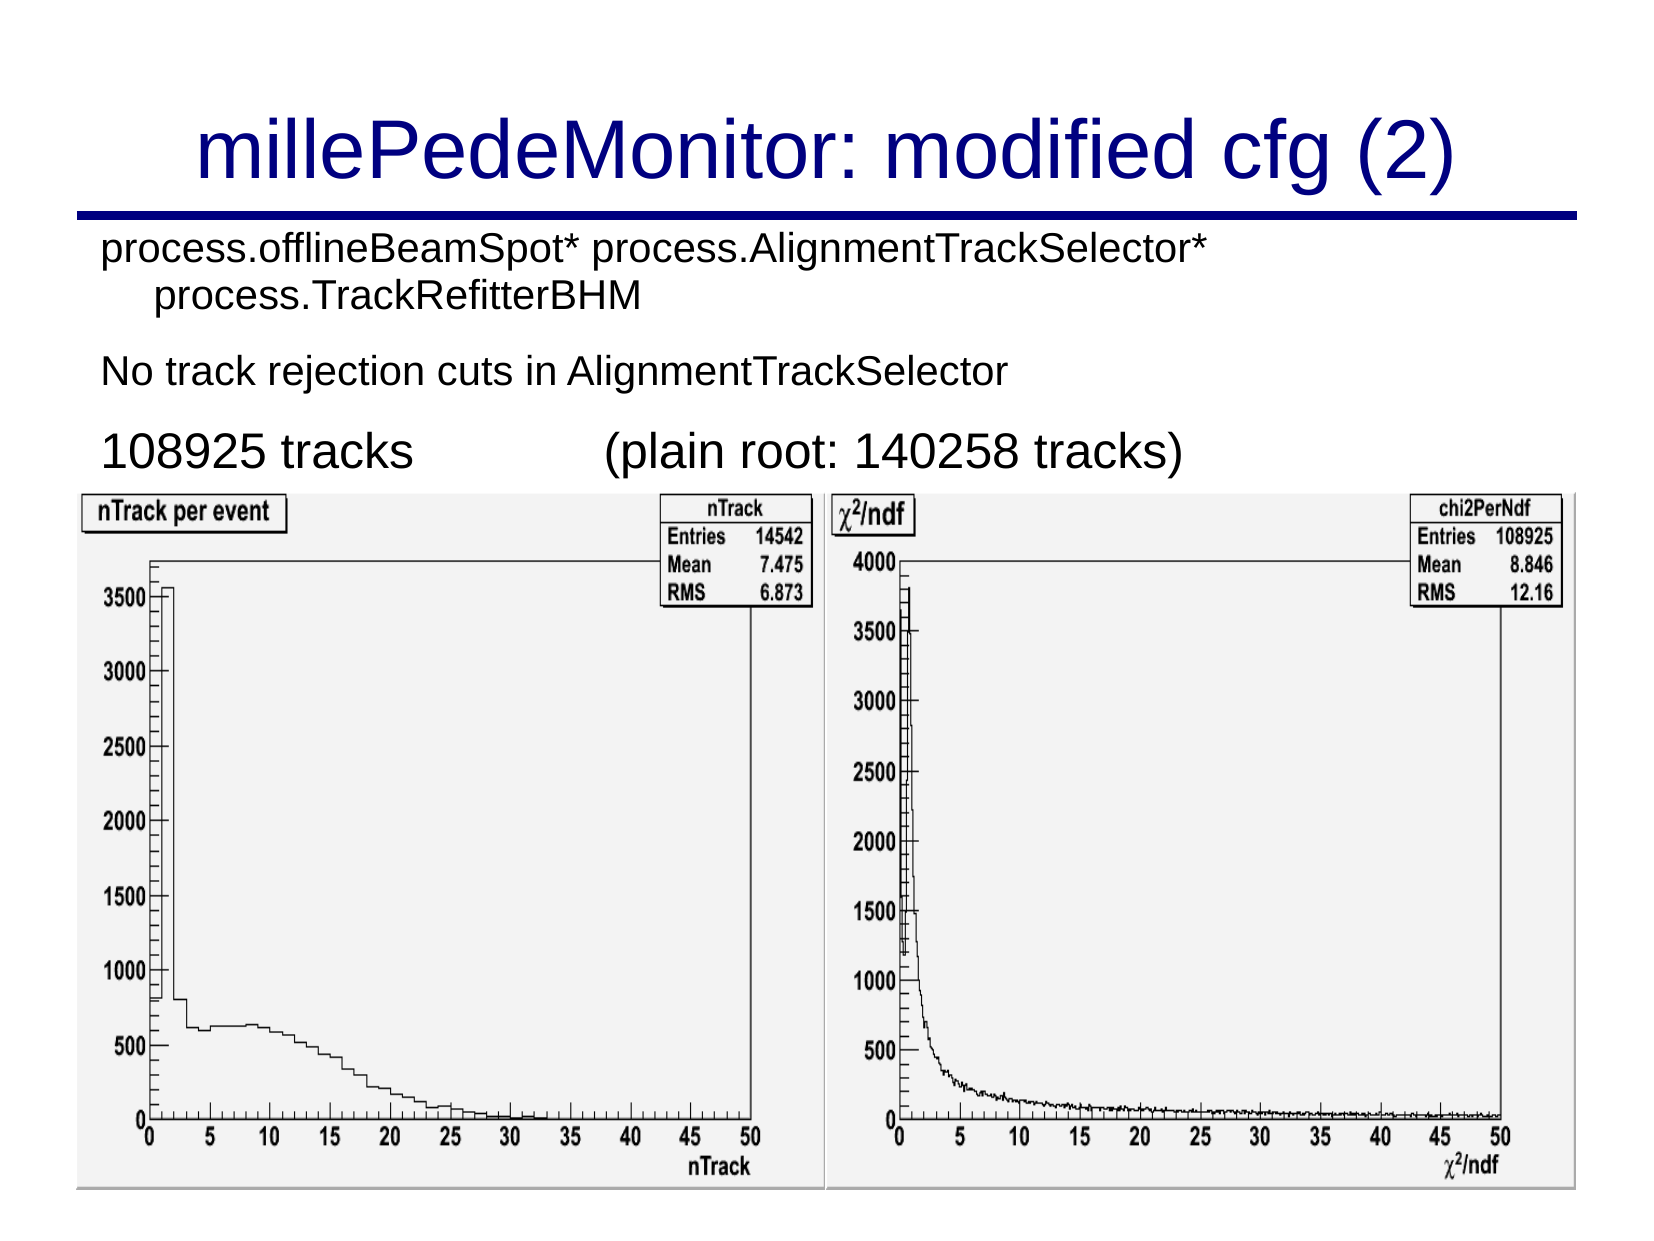

# millePedeMonitor: modified cfg (2)
process.offlineBeamSpot* process.AlignmentTrackSelector* process.TrackRefitterBHM
No track rejection cuts in AlignmentTrackSelector
108925 tracks			(plain root: 140258 tracks)
7